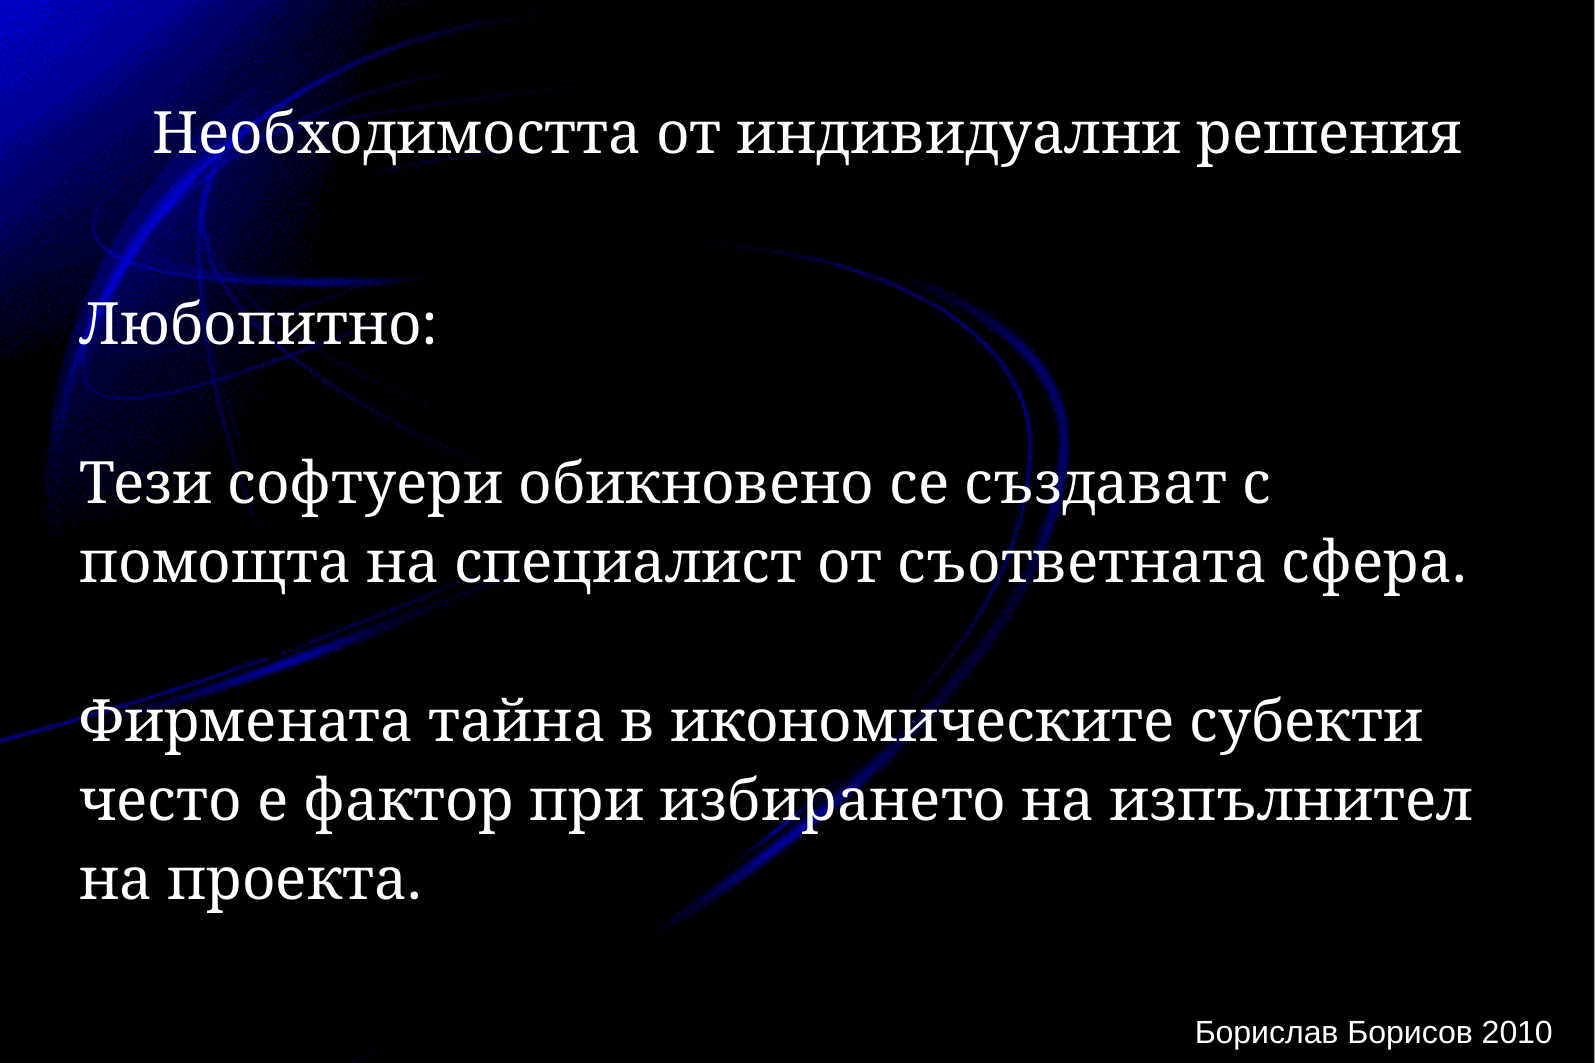

# Необходимостта от индивидуални решения
Любопитно:
Тези софтуери обикновено се създават с помощта на специалист от съответната сфера.
Фирмената тайна в икономическите субекти често е фактор при избирането на изпълнител на проекта.
Борислав Борисов 2010